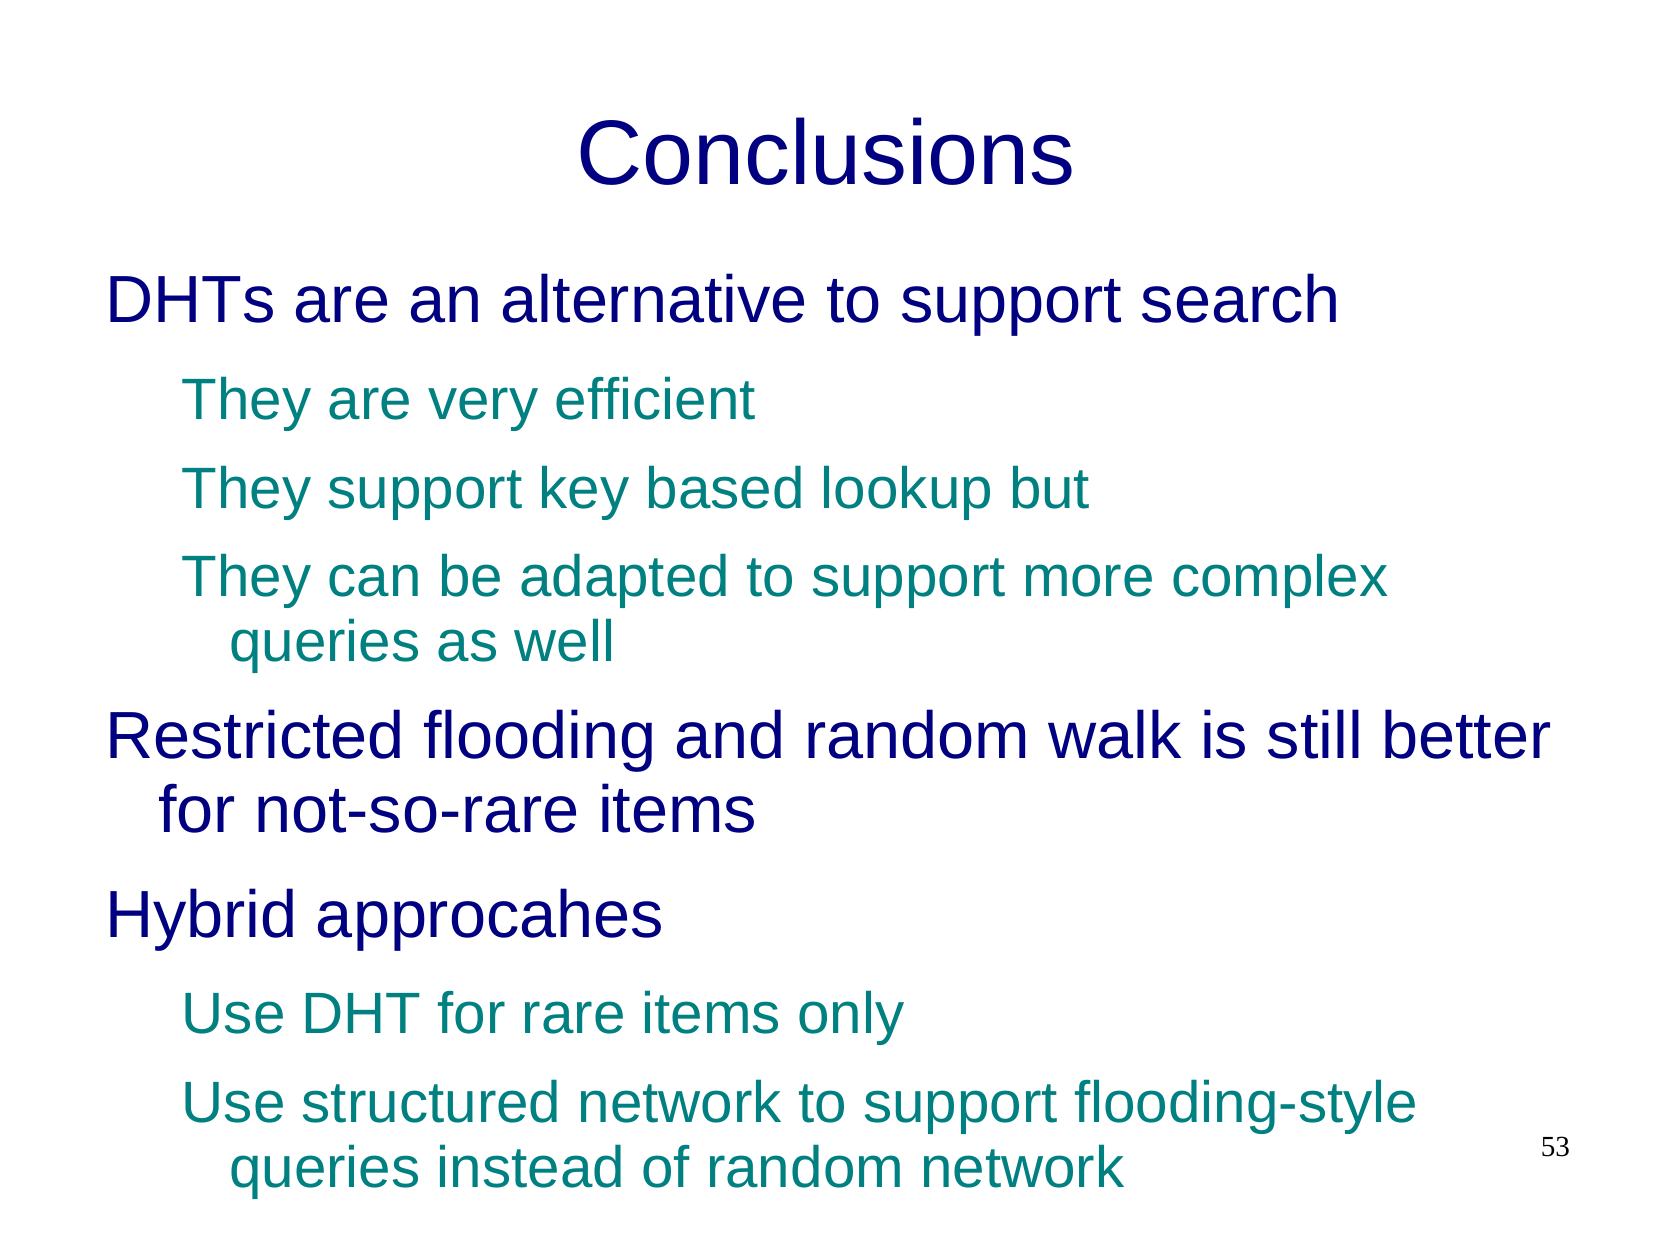

# Conclusions
DHTs are an alternative to support search
They are very efficient
They support key based lookup but
They can be adapted to support more complex queries as well
Restricted flooding and random walk is still better for not-so-rare items
Hybrid approcahes
Use DHT for rare items only
Use structured network to support flooding-style queries instead of random network
53